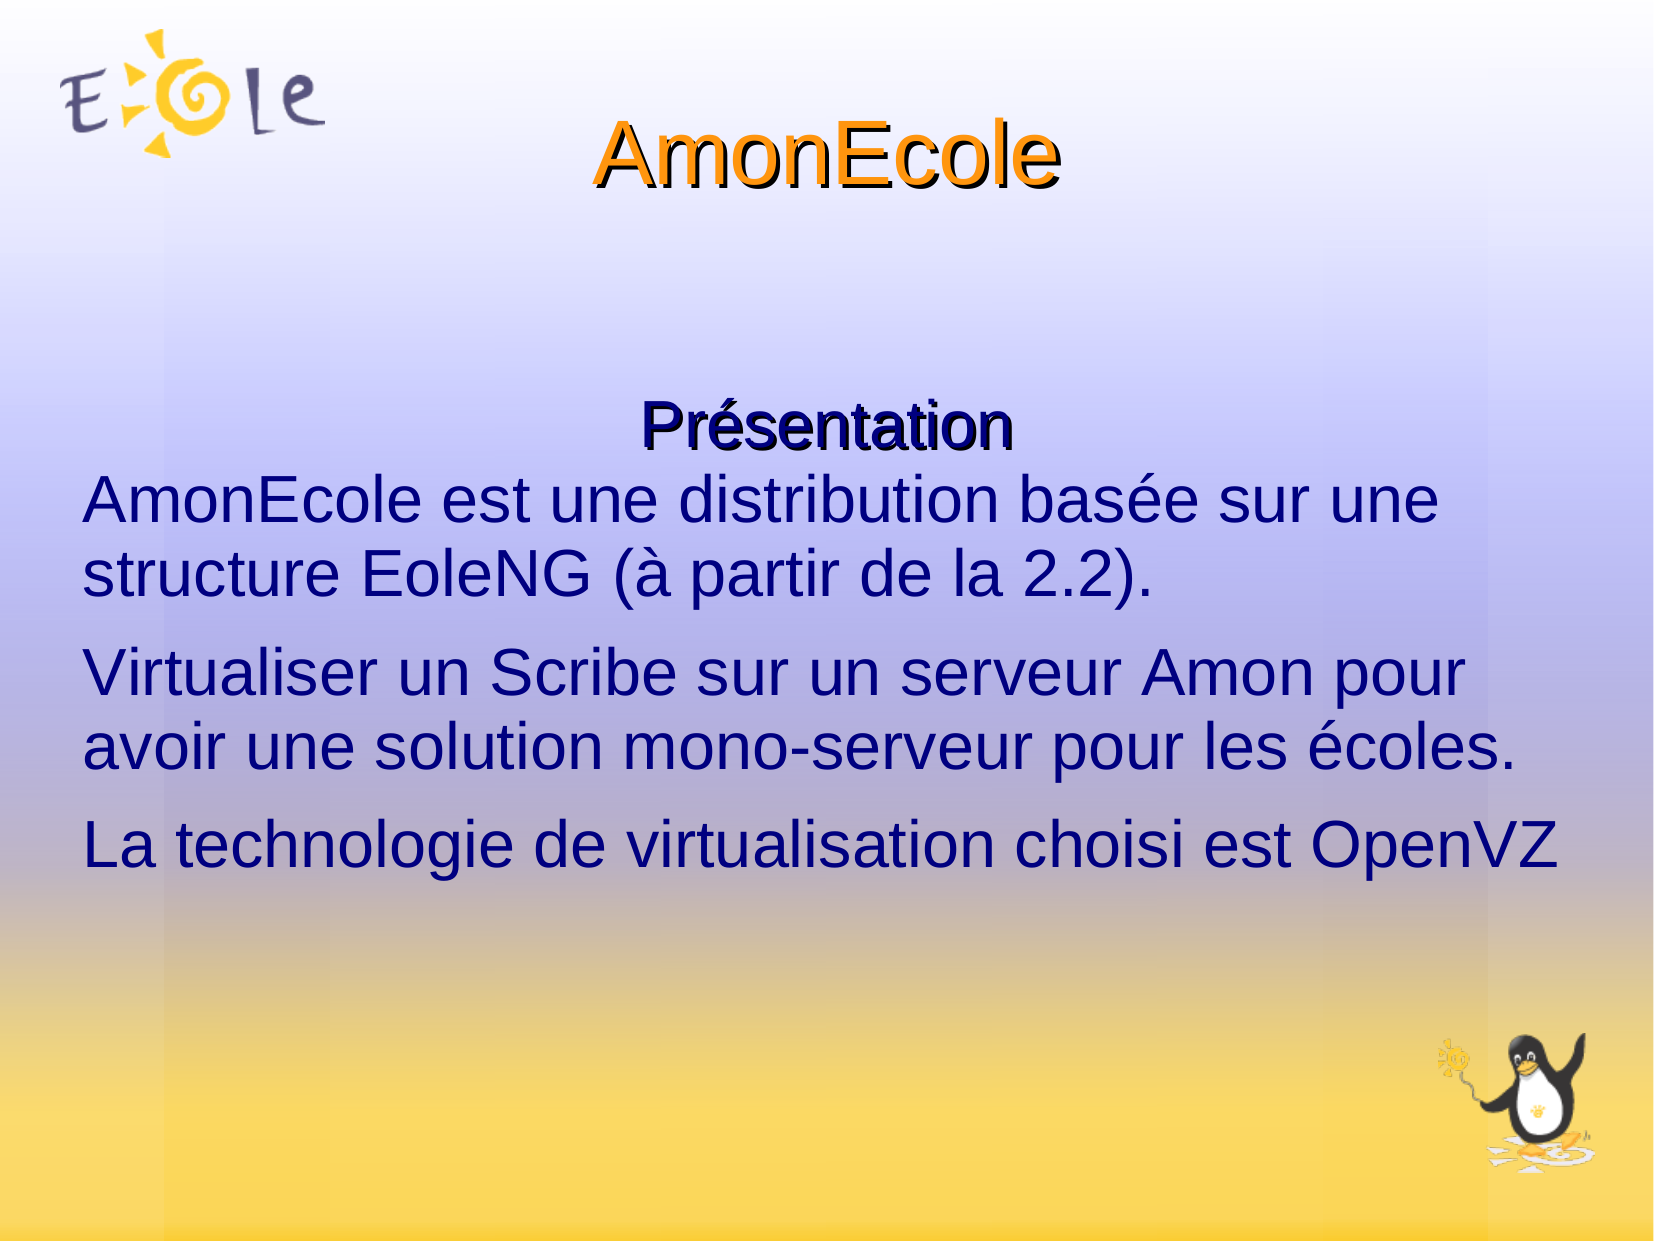

# AmonEcole
Présentation
AmonEcole est une distribution basée sur une structure EoleNG (à partir de la 2.2).
Virtualiser un Scribe sur un serveur Amon pour avoir une solution mono-serveur pour les écoles.
La technologie de virtualisation choisi est OpenVZ